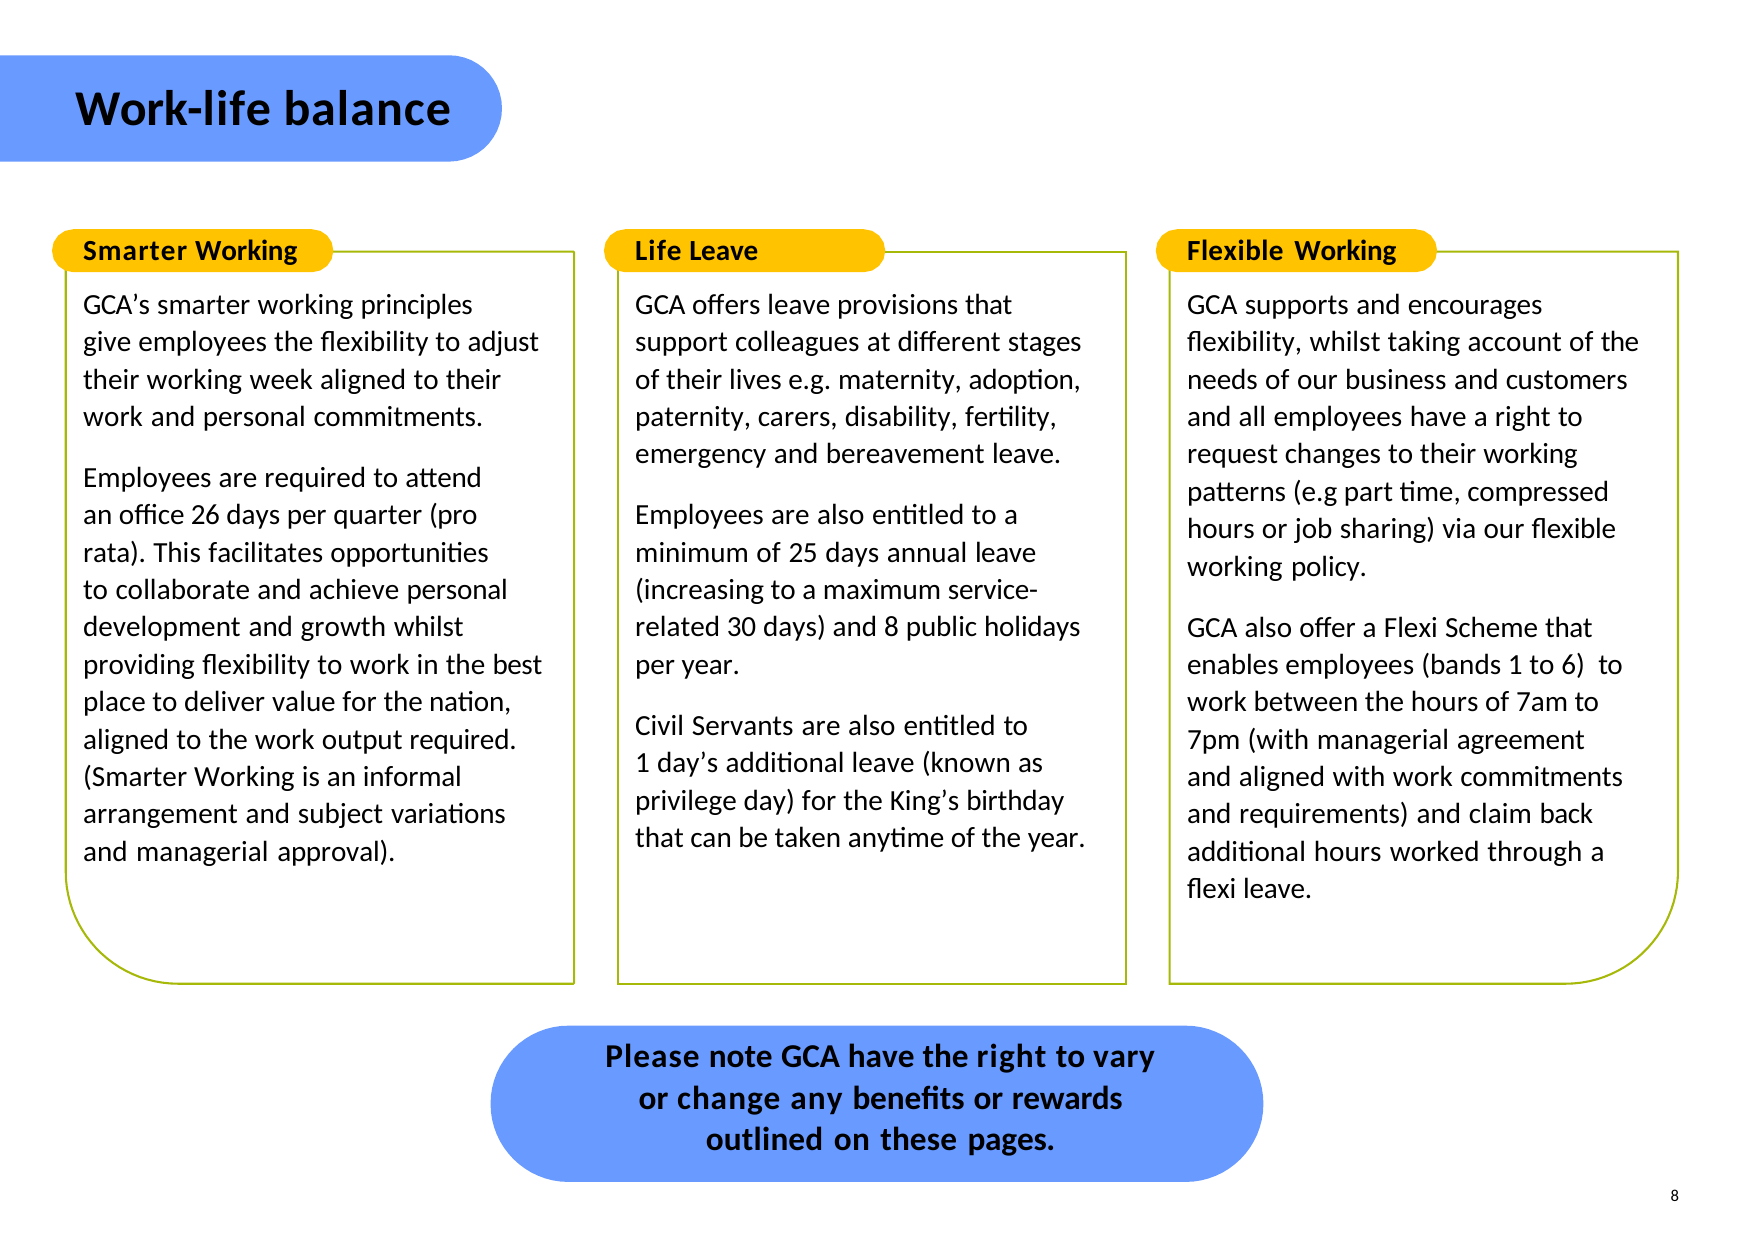

# Work-life balance
Smarter Working
GCA’s smarter working principles
give employees the flexibility to adjust their working week aligned to their work and personal commitments.
Employees are required to attend an office 26 days per quarter (pro rata). This facilitates opportunities to collaborate and achieve personal development and growth whilst
providing flexibility to work in the best place to deliver value for the nation, aligned to the work output required. (Smarter Working is an informal arrangement and subject variations and managerial approval).
Flexible Working
GCA supports and encourages flexibility, whilst taking account of the needs of our business and customers and all employees have a right to request changes to their working patterns (e.g part time, compressed hours or job sharing) via our flexible working policy.
GCA also offer a Flexi Scheme that enables employees (bands 1 to 6) to work between the hours of 7am to 7pm (with managerial agreement and aligned with work commitments and requirements) and claim back additional hours worked through a flexi leave.
Life Leave
GCA offers leave provisions that support colleagues at different stages of their lives e.g. maternity, adoption, paternity, carers, disability, fertility, emergency and bereavement leave.
Employees are also entitled to a minimum of 25 days annual leave (increasing to a maximum service-related 30 days) and 8 public holidays per year.
Civil Servants are also entitled to 1 day’s additional leave (known as
privilege day) for the King’s birthday that can be taken anytime of the year.
Please note GCA have the right to vary or change any benefits or rewards outlined on these pages.